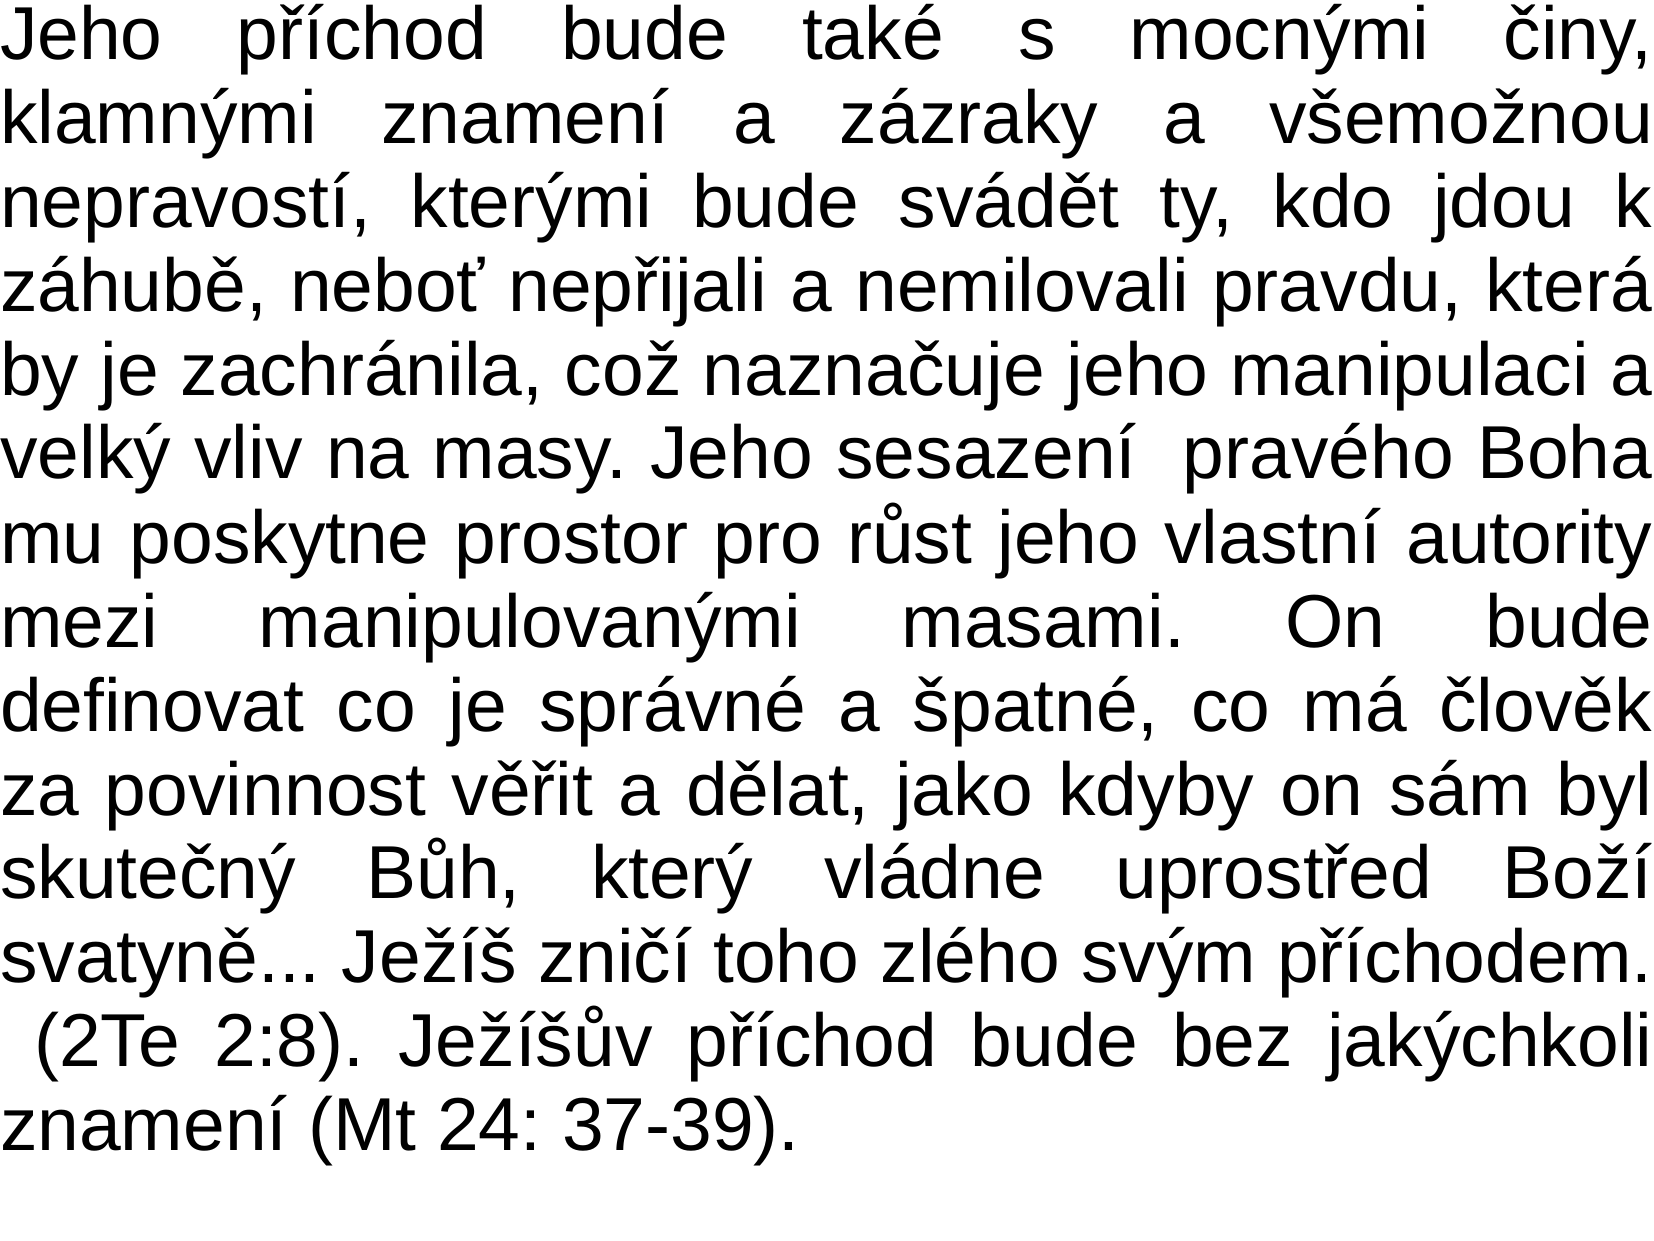

# Jeho příchod bude také s mocnými činy, klamnými znamení a zázraky a všemožnou nepravostí, kterými bude svádět ty, kdo jdou k záhubě, neboť nepřijali a nemilovali pravdu, která by je zachránila, což naznačuje jeho manipulaci a velký vliv na masy. Jeho sesazení pravého Boha mu poskytne prostor pro růst jeho vlastní autority mezi manipulovanými masami. On bude definovat co je správné a špatné, co má člověk za povinnost věřit a dělat, jako kdyby on sám byl skutečný Bůh, který vládne uprostřed Boží svatyně... Ježíš zničí toho zlého svým příchodem. (2Te 2:8). Ježíšův příchod bude bez jakýchkoli znamení (Mt 24: 37-39).